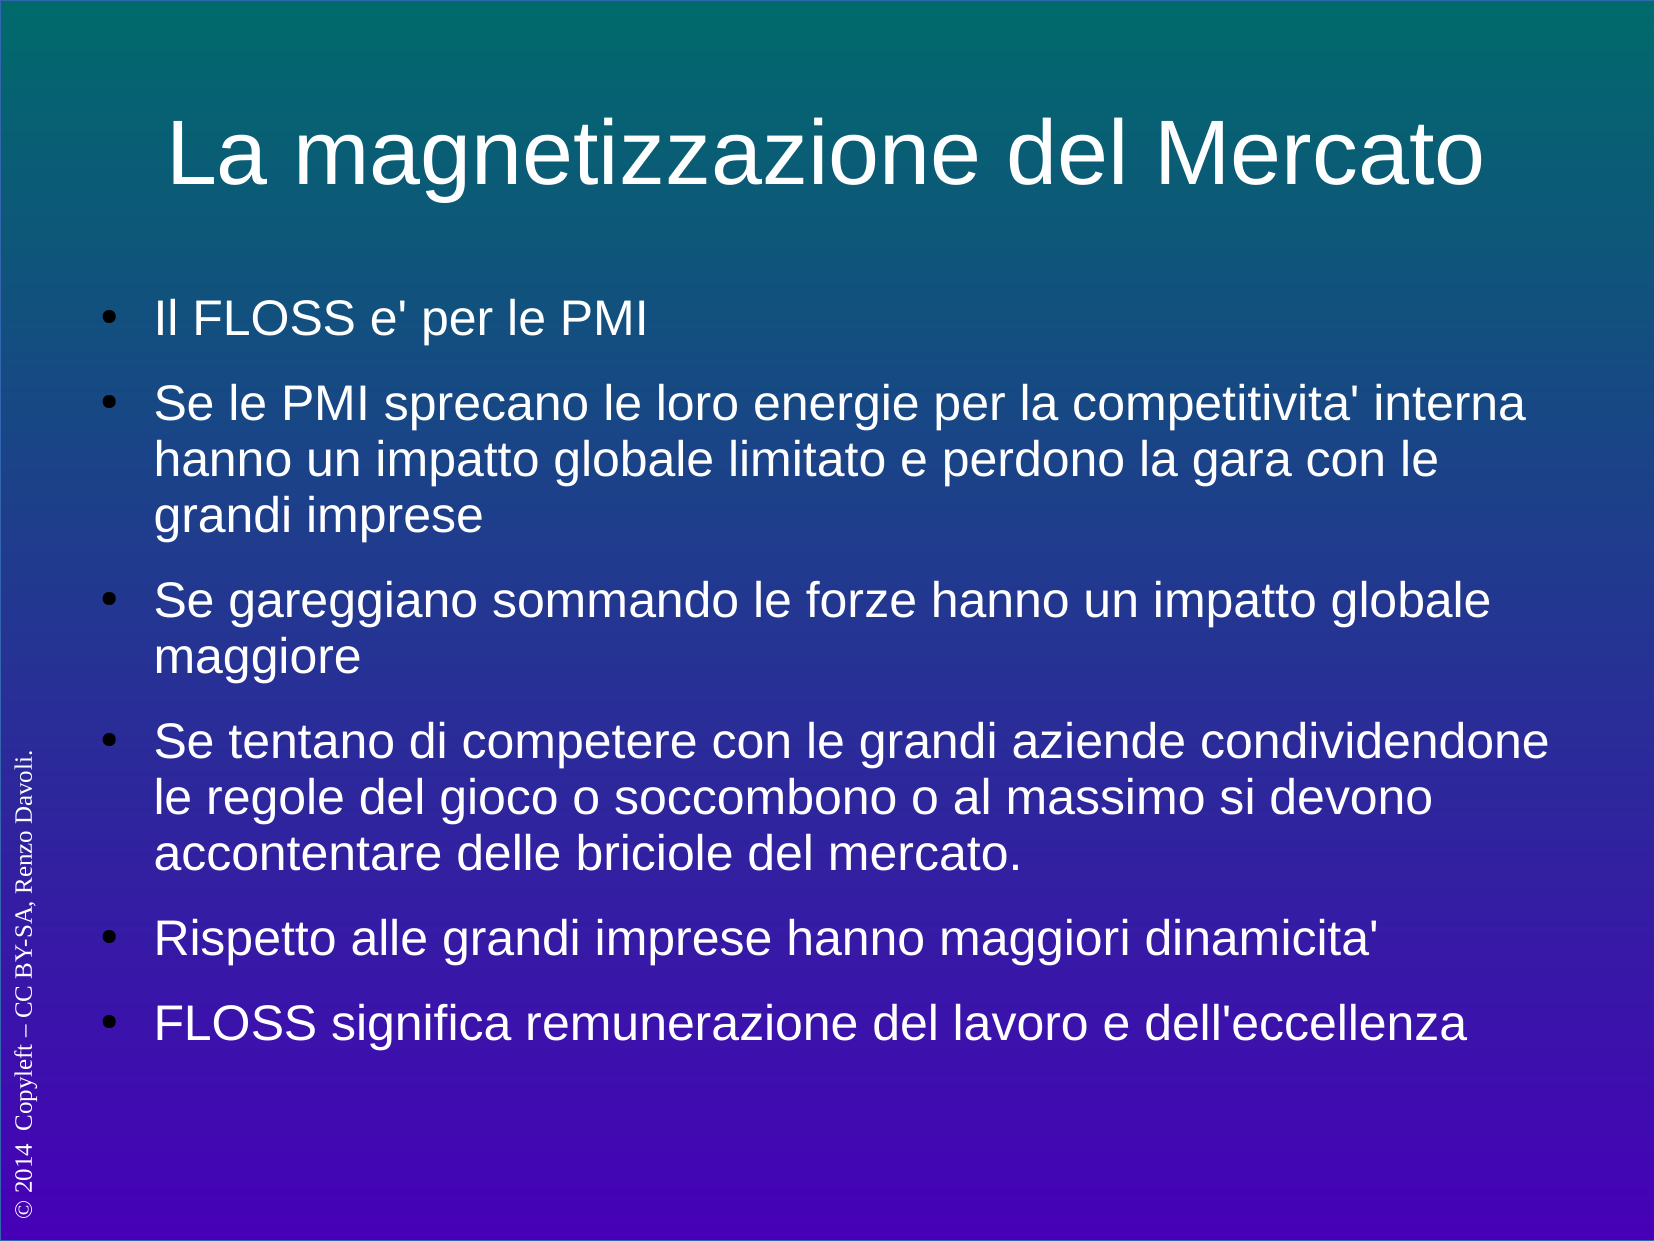

# La magnetizzazione del Mercato
Il FLOSS e' per le PMI
Se le PMI sprecano le loro energie per la competitivita' interna hanno un impatto globale limitato e perdono la gara con le grandi imprese
Se gareggiano sommando le forze hanno un impatto globale maggiore
Se tentano di competere con le grandi aziende condividendone le regole del gioco o soccombono o al massimo si devono accontentare delle briciole del mercato.
Rispetto alle grandi imprese hanno maggiori dinamicita'
FLOSS significa remunerazione del lavoro e dell'eccellenza